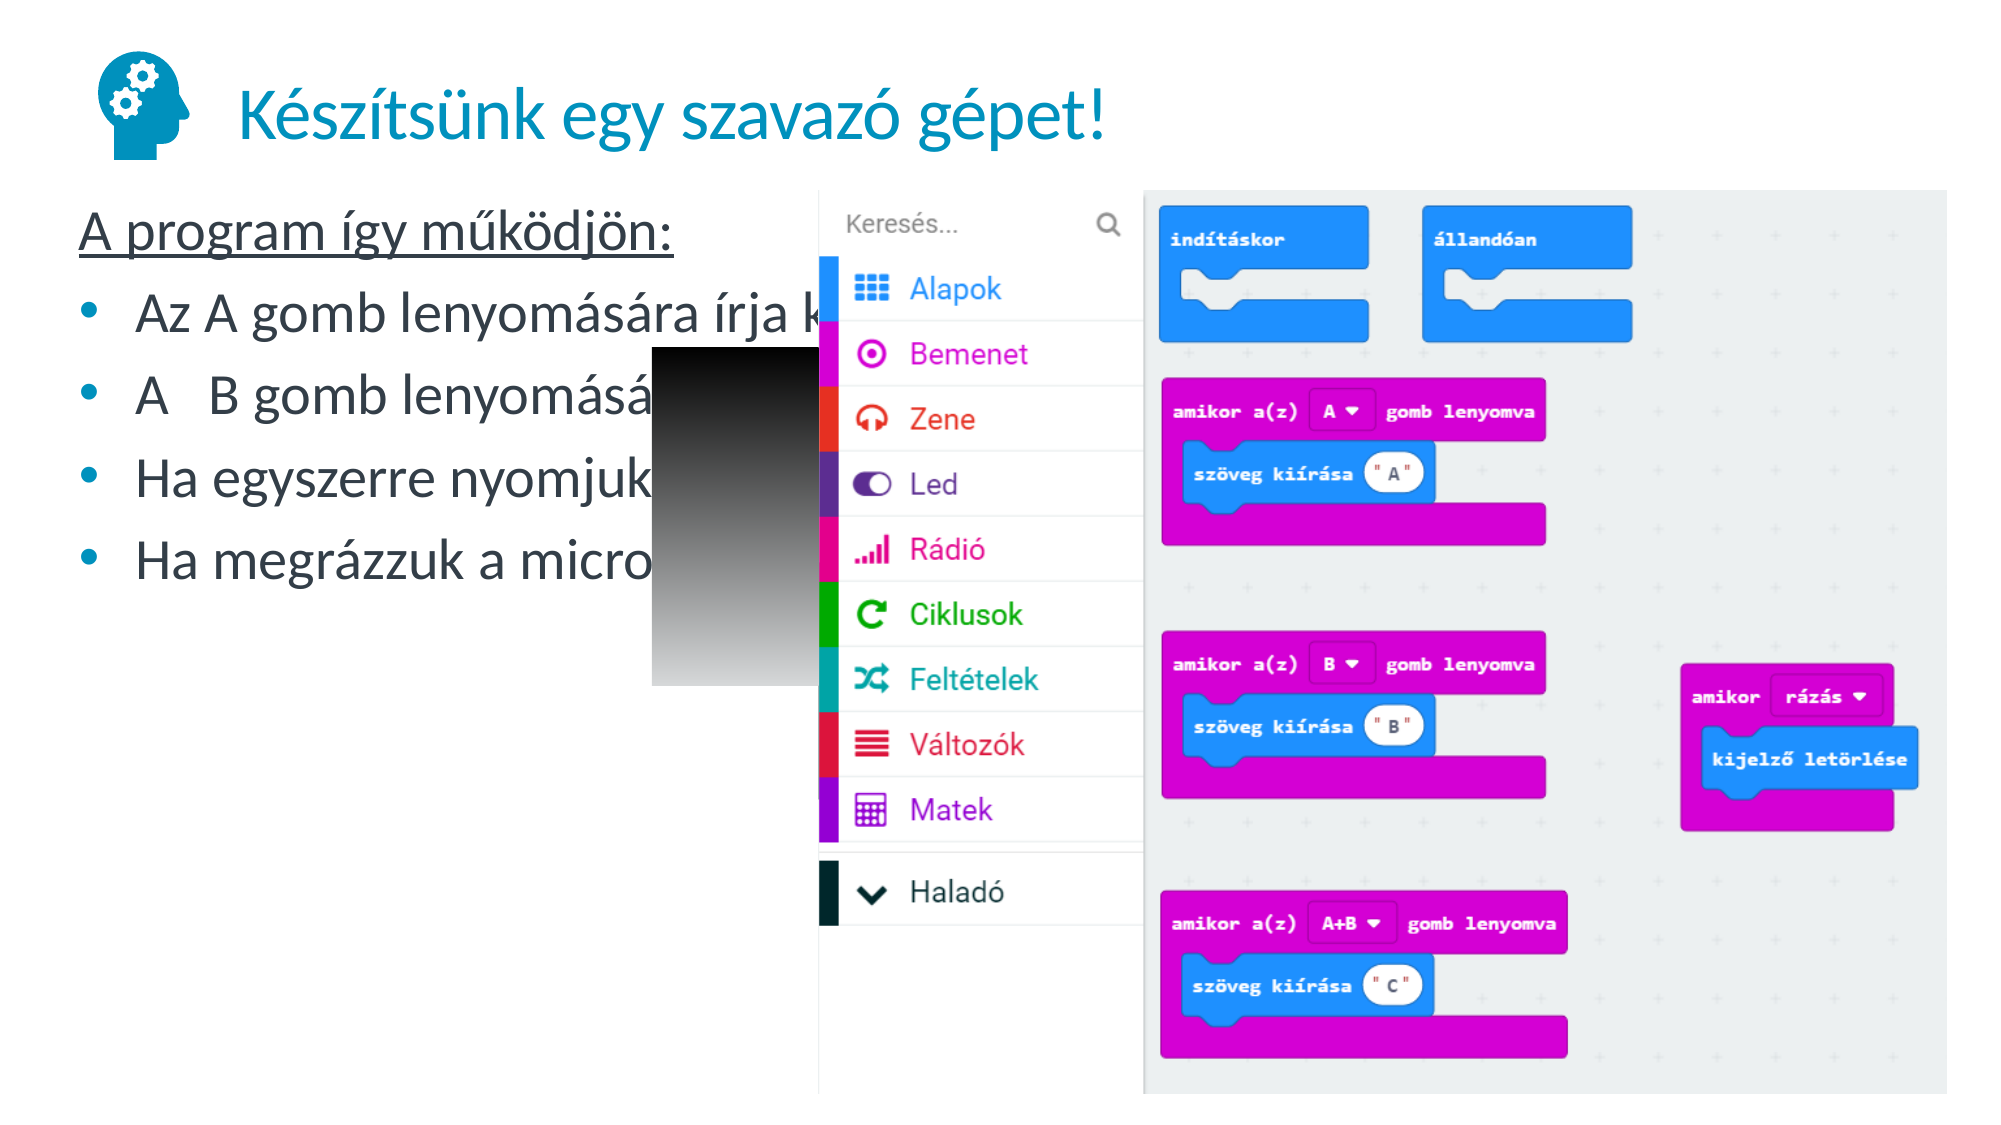

Készítsünk egy szavazó gépet!
# A program így működjön:
Az A gomb lenyomására írja ki az A betűt
A B gomb lenyomására írja ki a B betűt
Ha egyszerre nyomjuk le a két gombot, írja ki a C betűt
Ha megrázzuk a microbit-et, törölje a kijelzőt